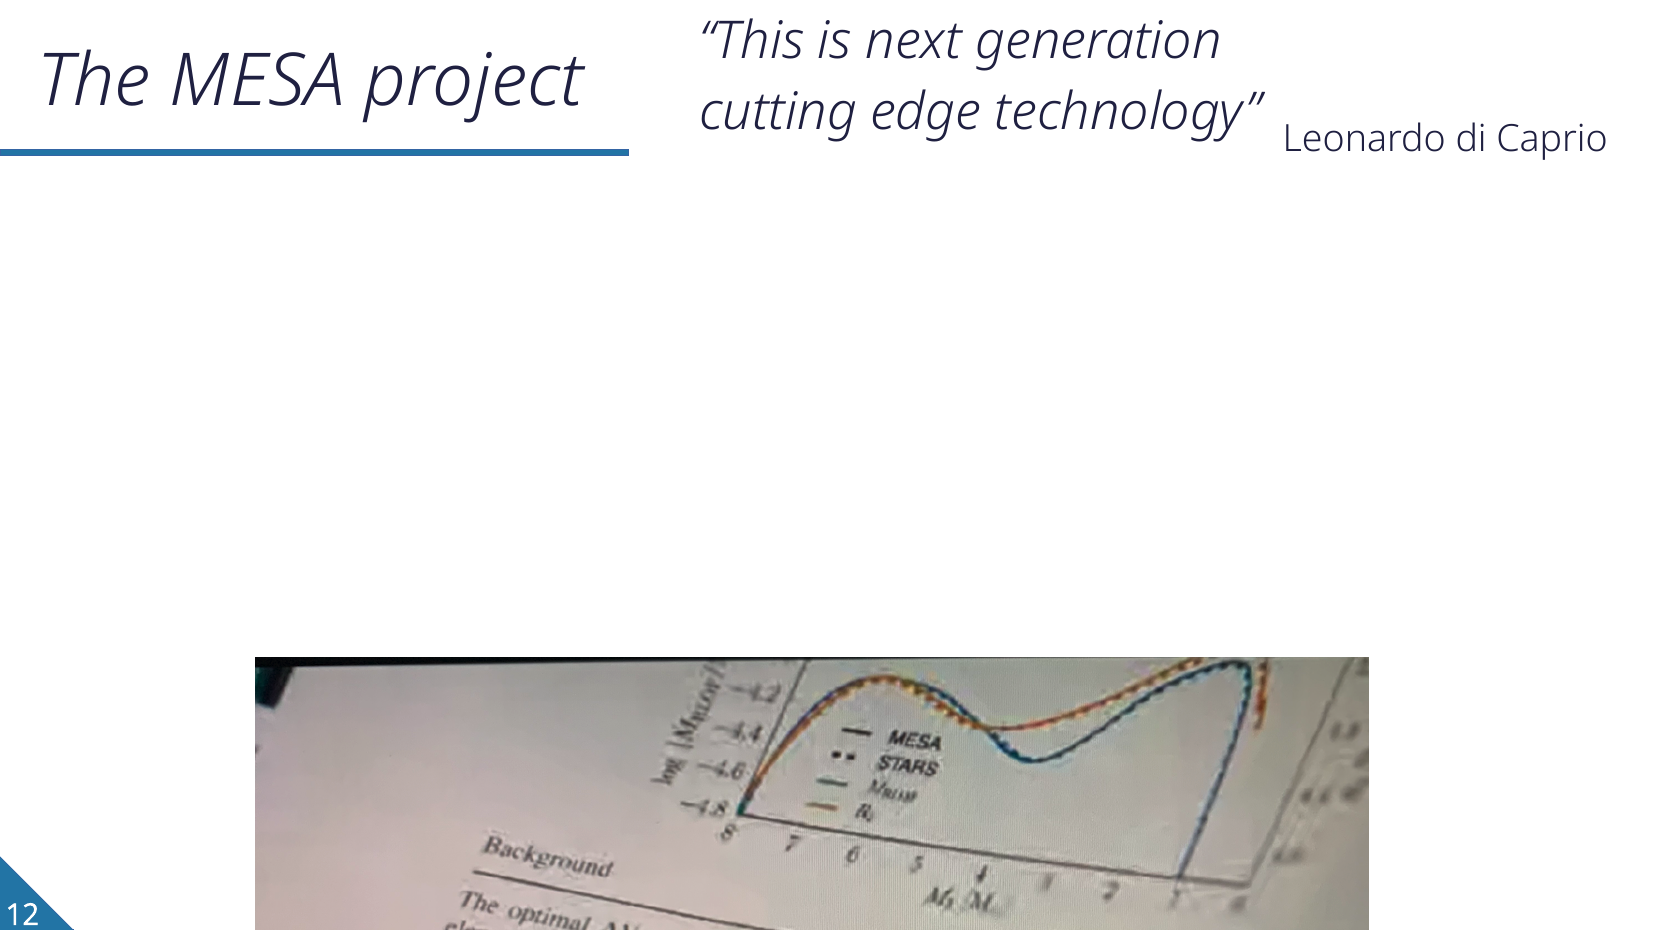

# The MESA project
“This is next generation cutting edge technology”
Leonardo di Caprio
23
12